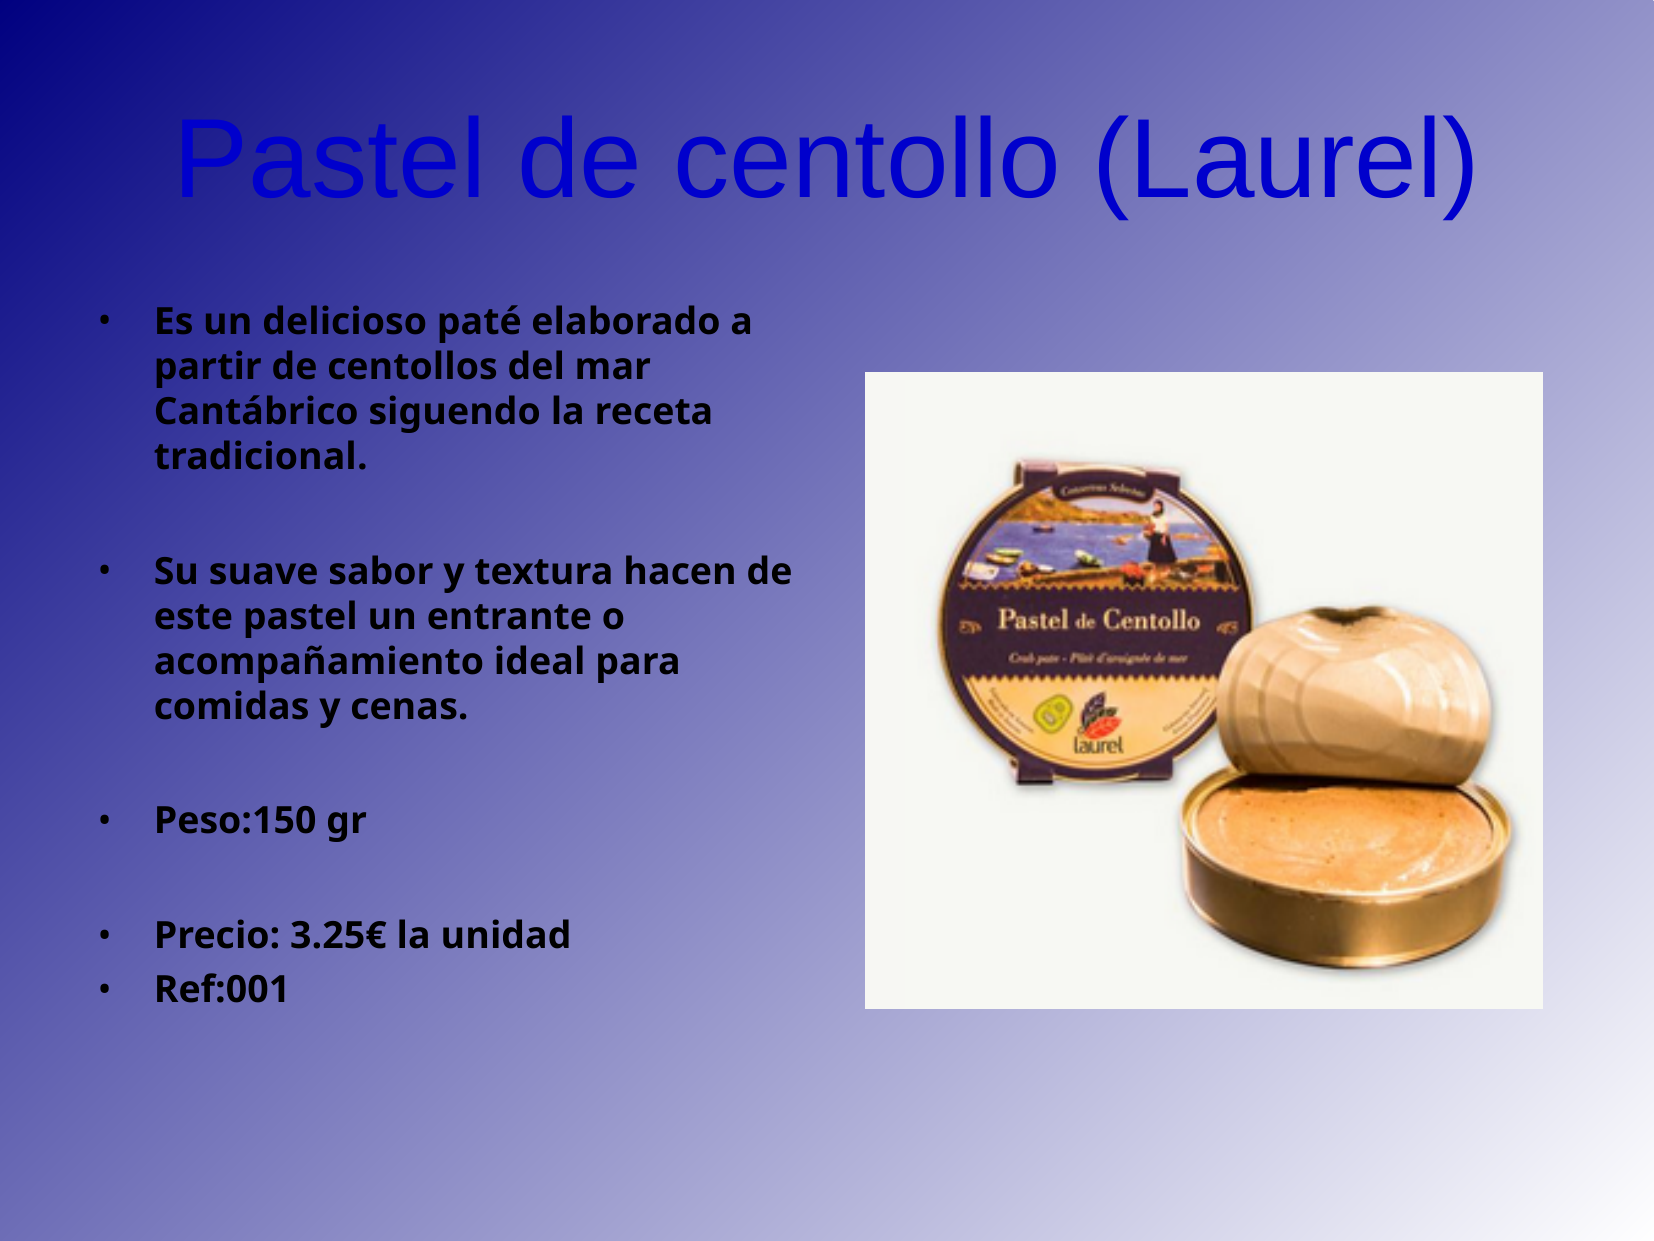

# Pastel de centollo (Laurel)
Es un delicioso paté elaborado a partir de centollos del mar Cantábrico siguendo la receta tradicional.
Su suave sabor y textura hacen de este pastel un entrante o acompañamiento ideal para comidas y cenas.
Peso:150 gr
Precio: 3.25€ la unidad
Ref:001